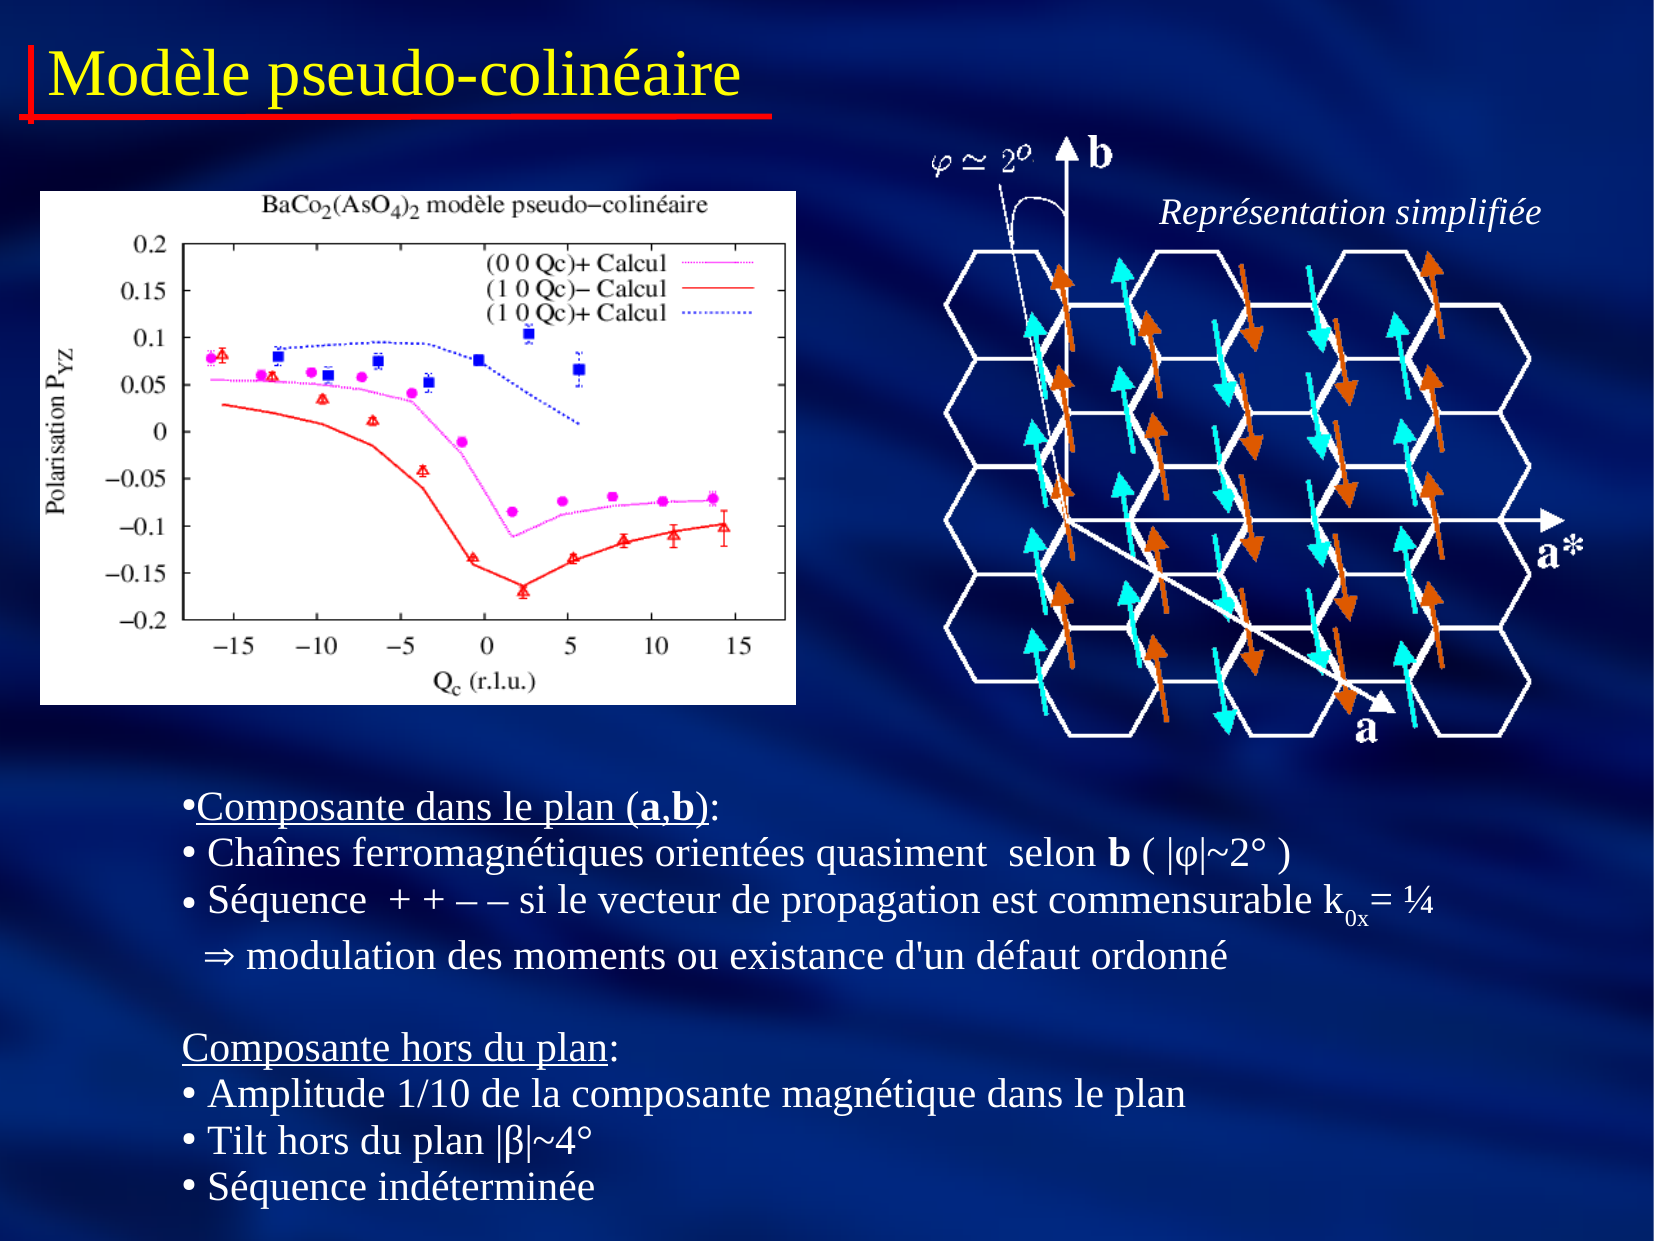

Modèle pseudo-colinéaire
Représentation simplifiée
Composante dans le plan (a,b):
 Chaînes ferromagnétiques orientées quasiment selon b ( |φ|~2° )
 Séquence + + – – si le vecteur de propagation est commensurable k0x= ¼
  modulation des moments ou existance d'un défaut ordonné
Composante hors du plan:
 Amplitude 1/10 de la composante magnétique dans le plan
 Tilt hors du plan |β|~4°
 Séquence indéterminée